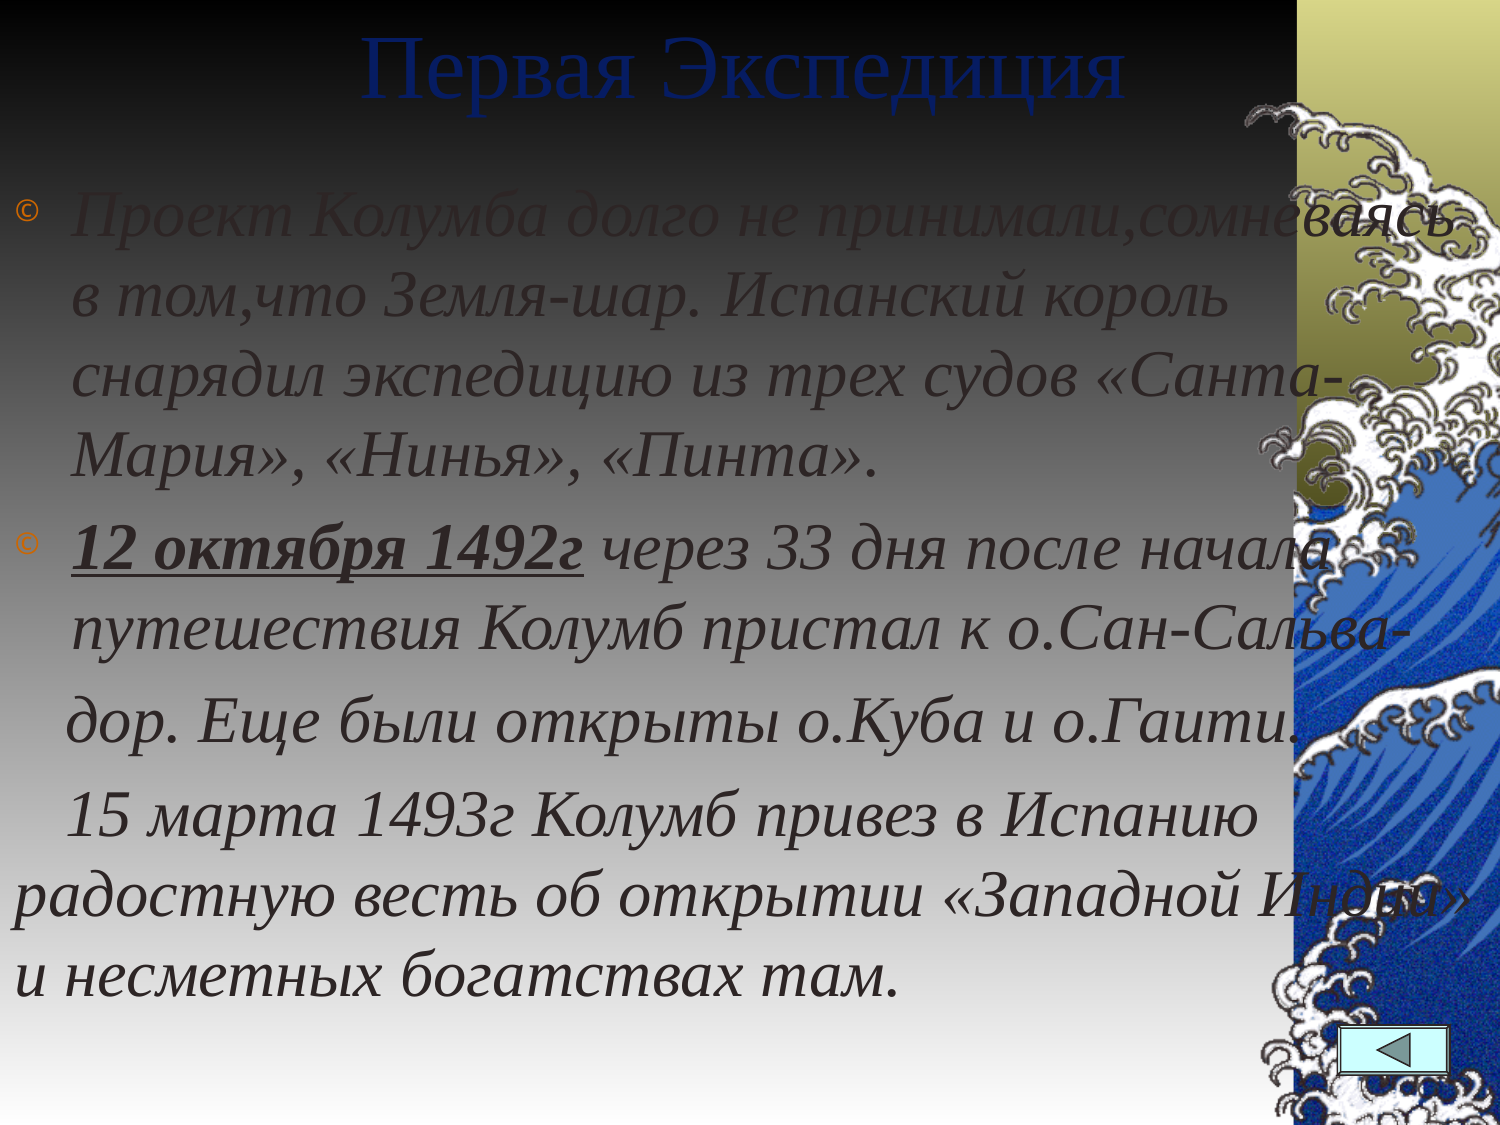

# Первая Экспедиция
Проект Колумба долго не принимали,сомневаясь в том,что Земля-шар. Испанский король снарядил экспедицию из трех судов «Санта-Мария», «Нинья», «Пинта».
12 октября 1492г через 33 дня после начала путешествия Колумб пристал к о.Сан-Сальва-
 дор. Еще были открыты о.Куба и о.Гаити.
 15 марта 1493г Колумб привез в Испанию радостную весть об открытии «Западной Индии» и несметных богатствах там.